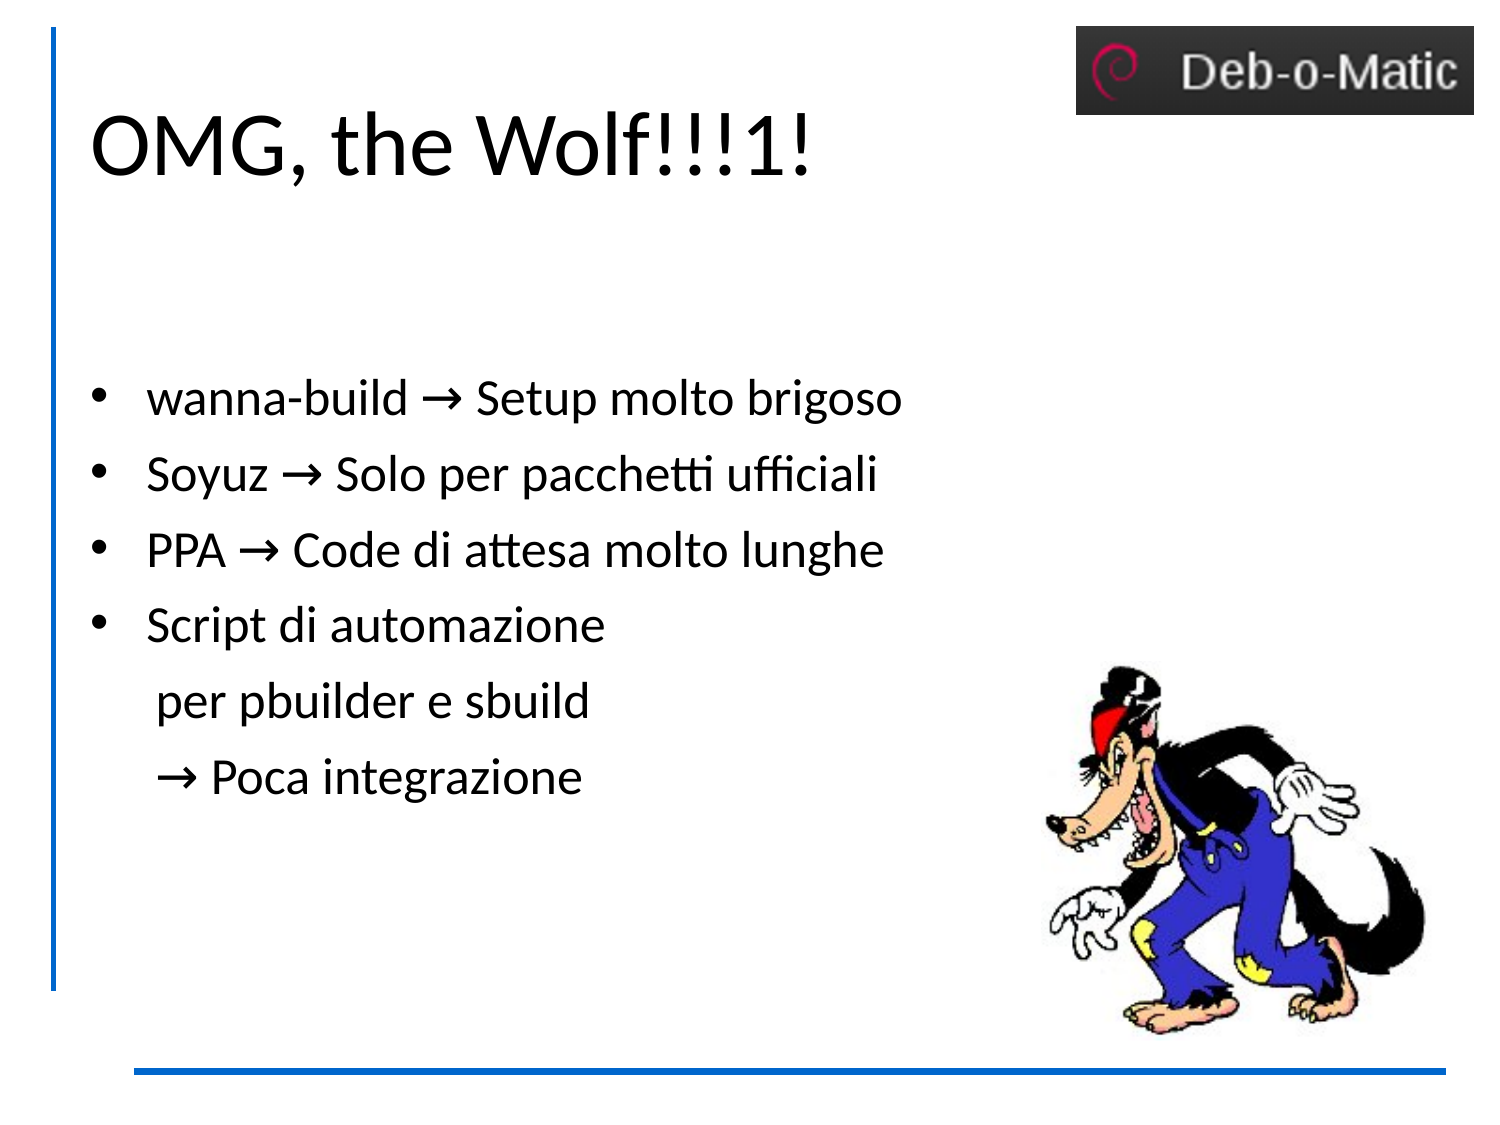

# OMG, the Wolf!!!1!
wanna-build → Setup molto brigoso
Soyuz → Solo per pacchetti ufficiali
PPA → Code di attesa molto lunghe
Script di automazione
per pbuilder e sbuild
→ Poca integrazione